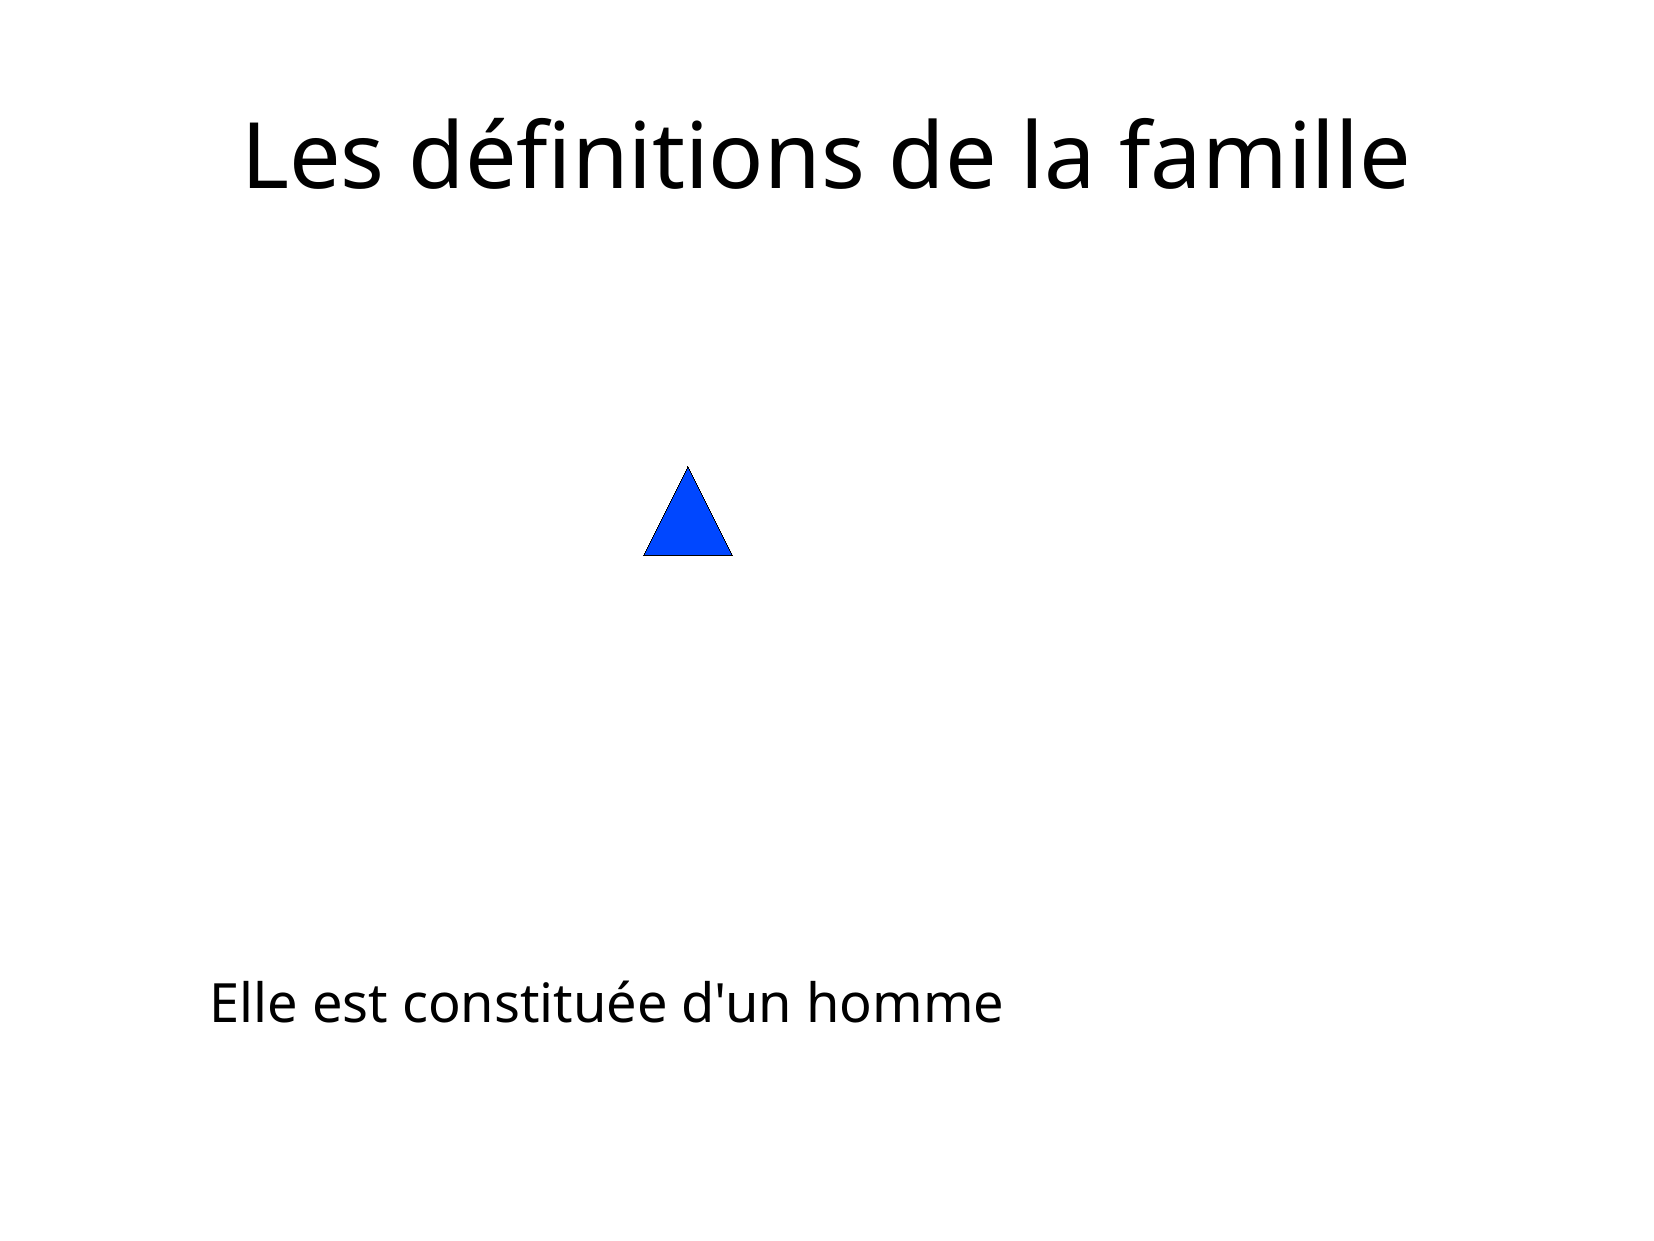

# Les définitions de la famille
Elle est constituée d'un homme